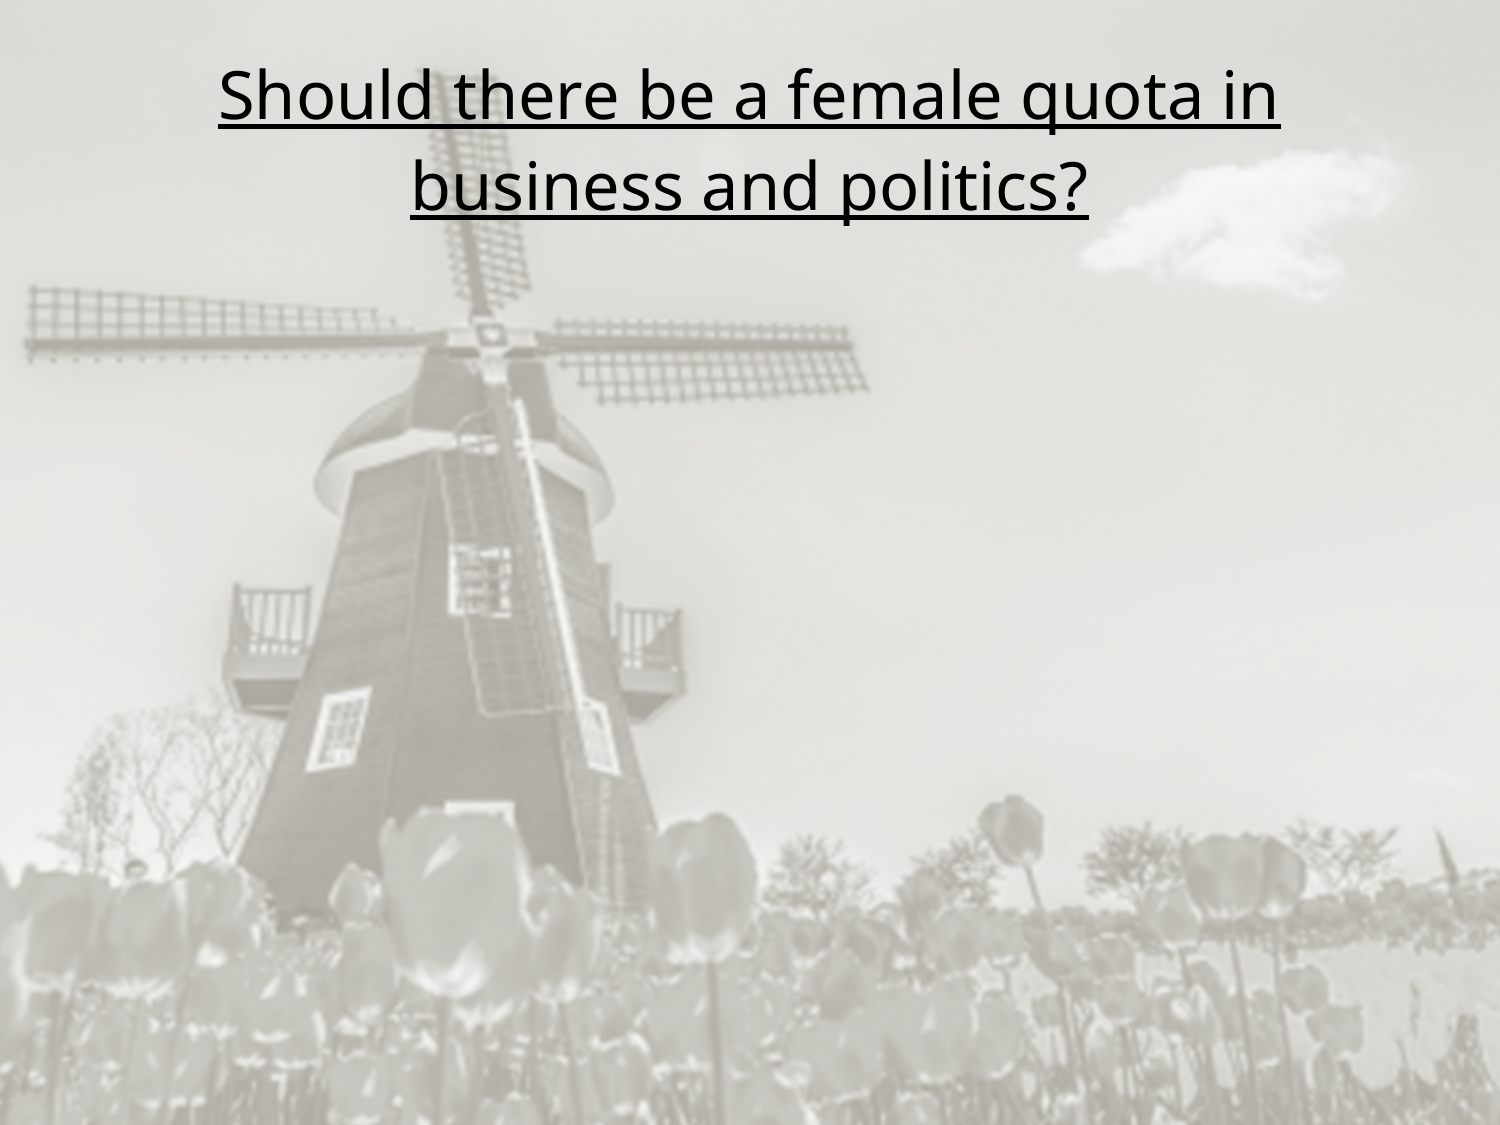

# Should there be a female quota in business and politics?